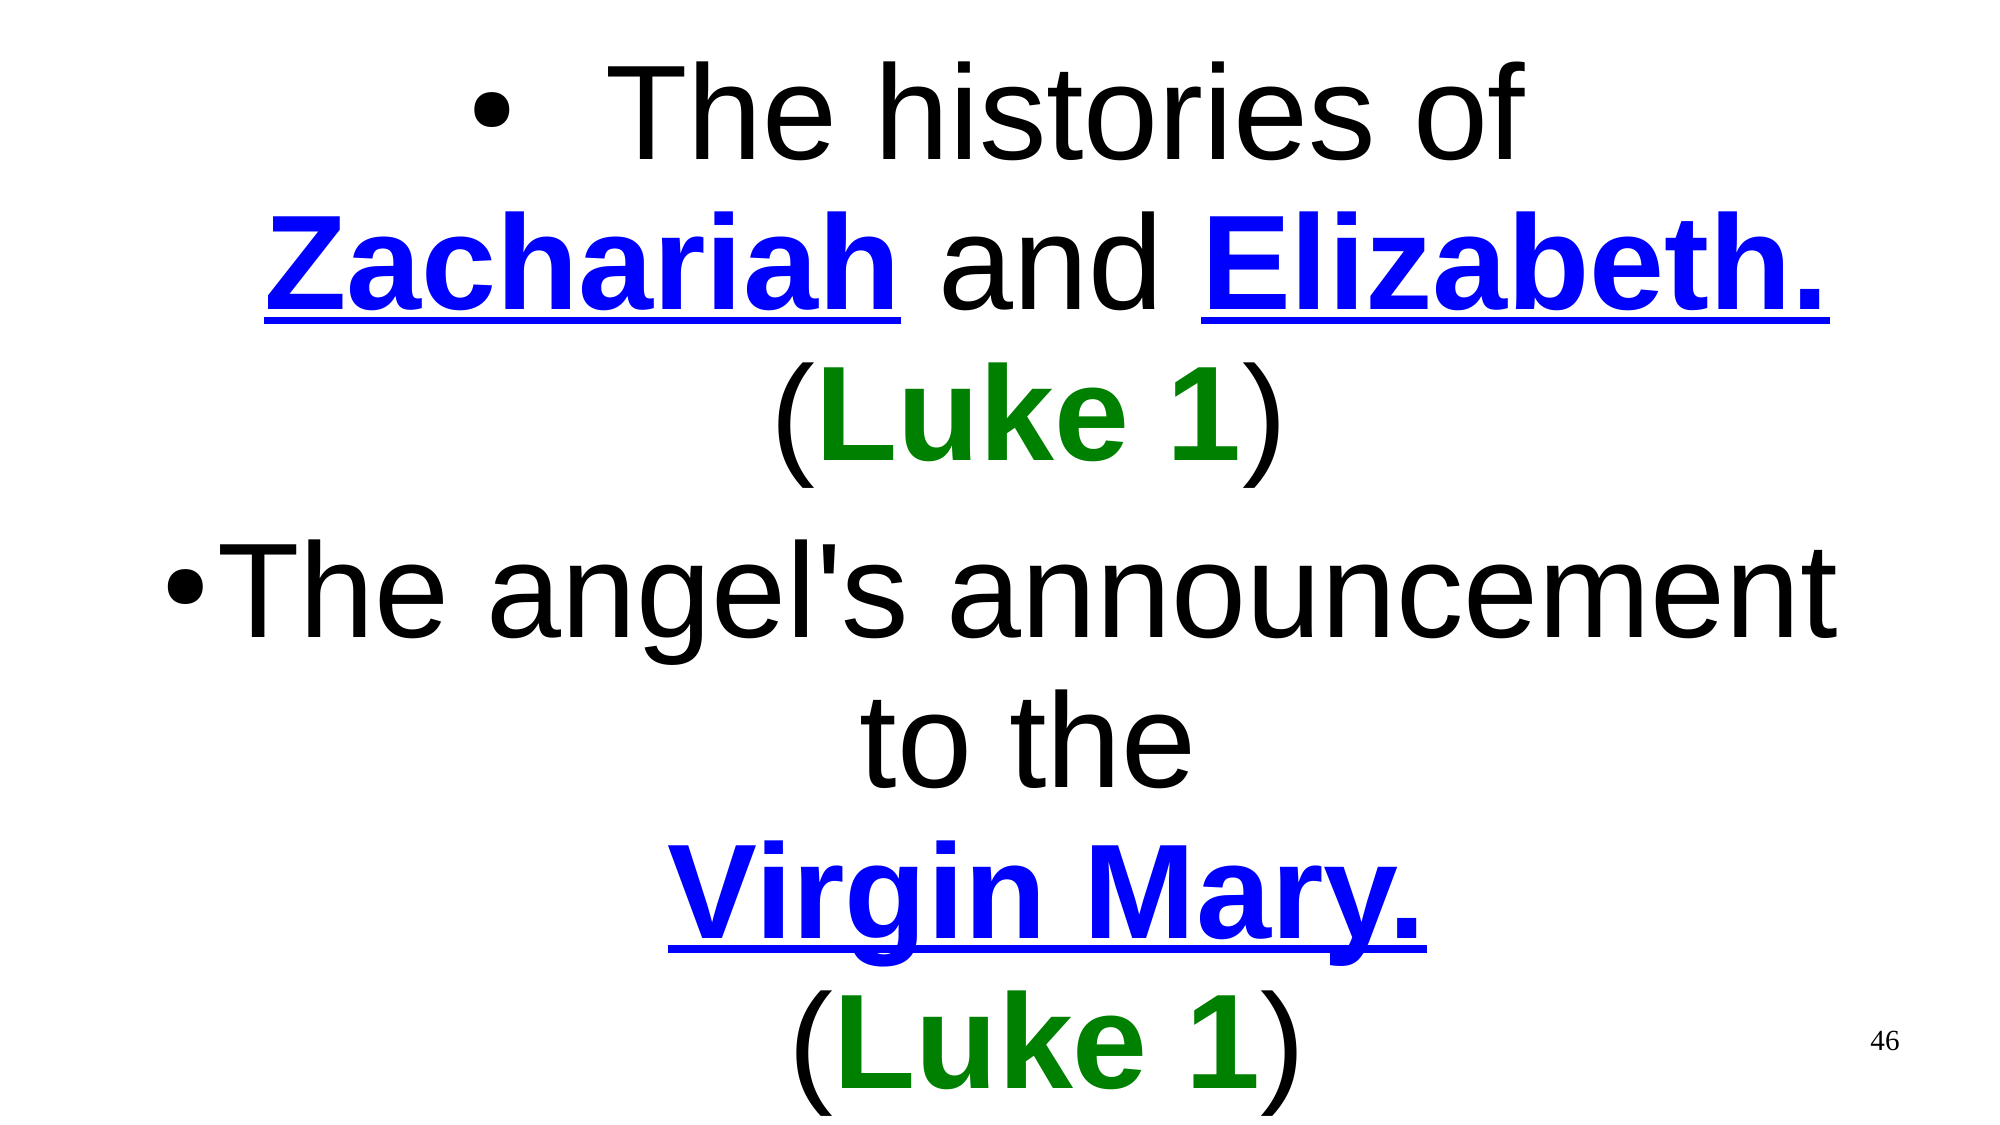

# The histories of Zachariah and Elizabeth. (Luke 1)
The angel's announcement
to the
Virgin Mary.
(Luke 1)
46